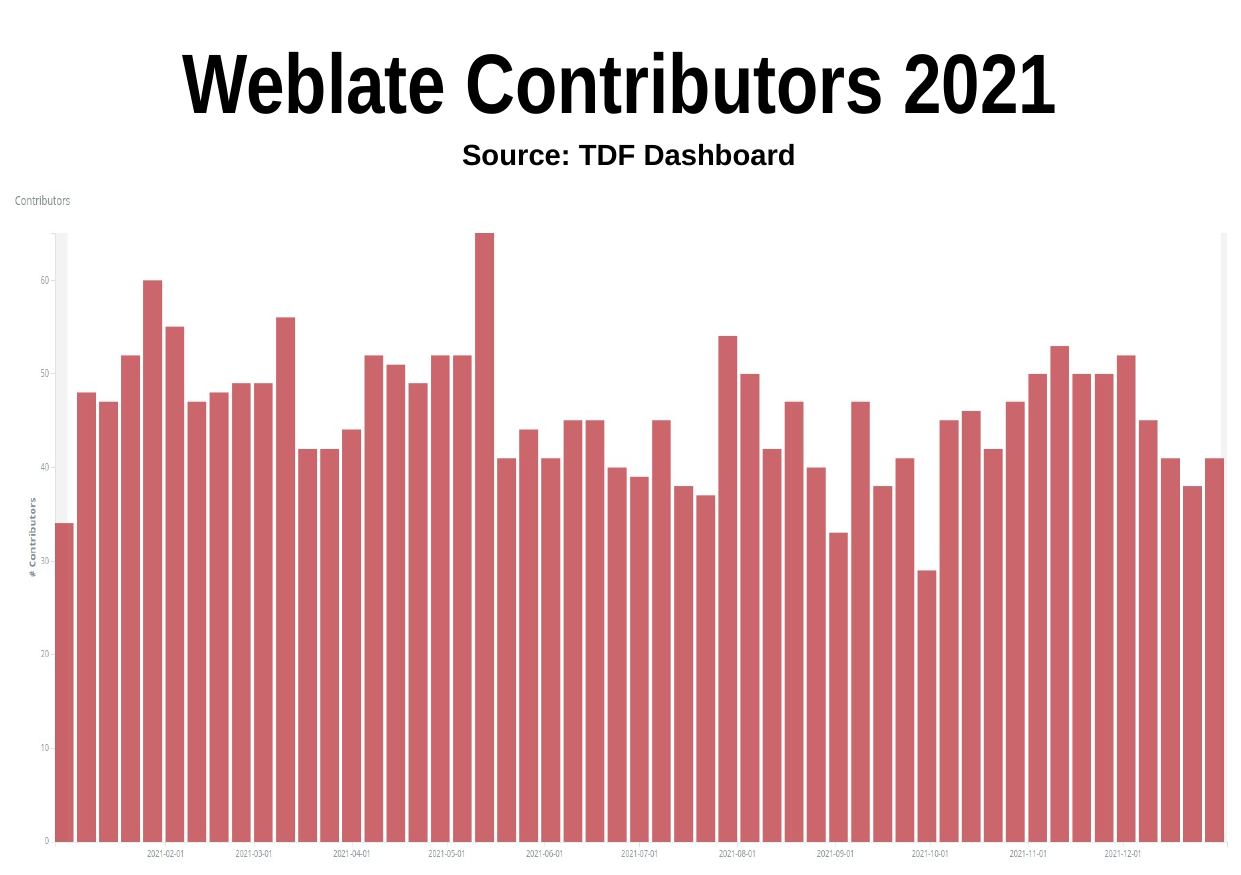

# Weblate Contributors 2021
Source: TDF Dashboard